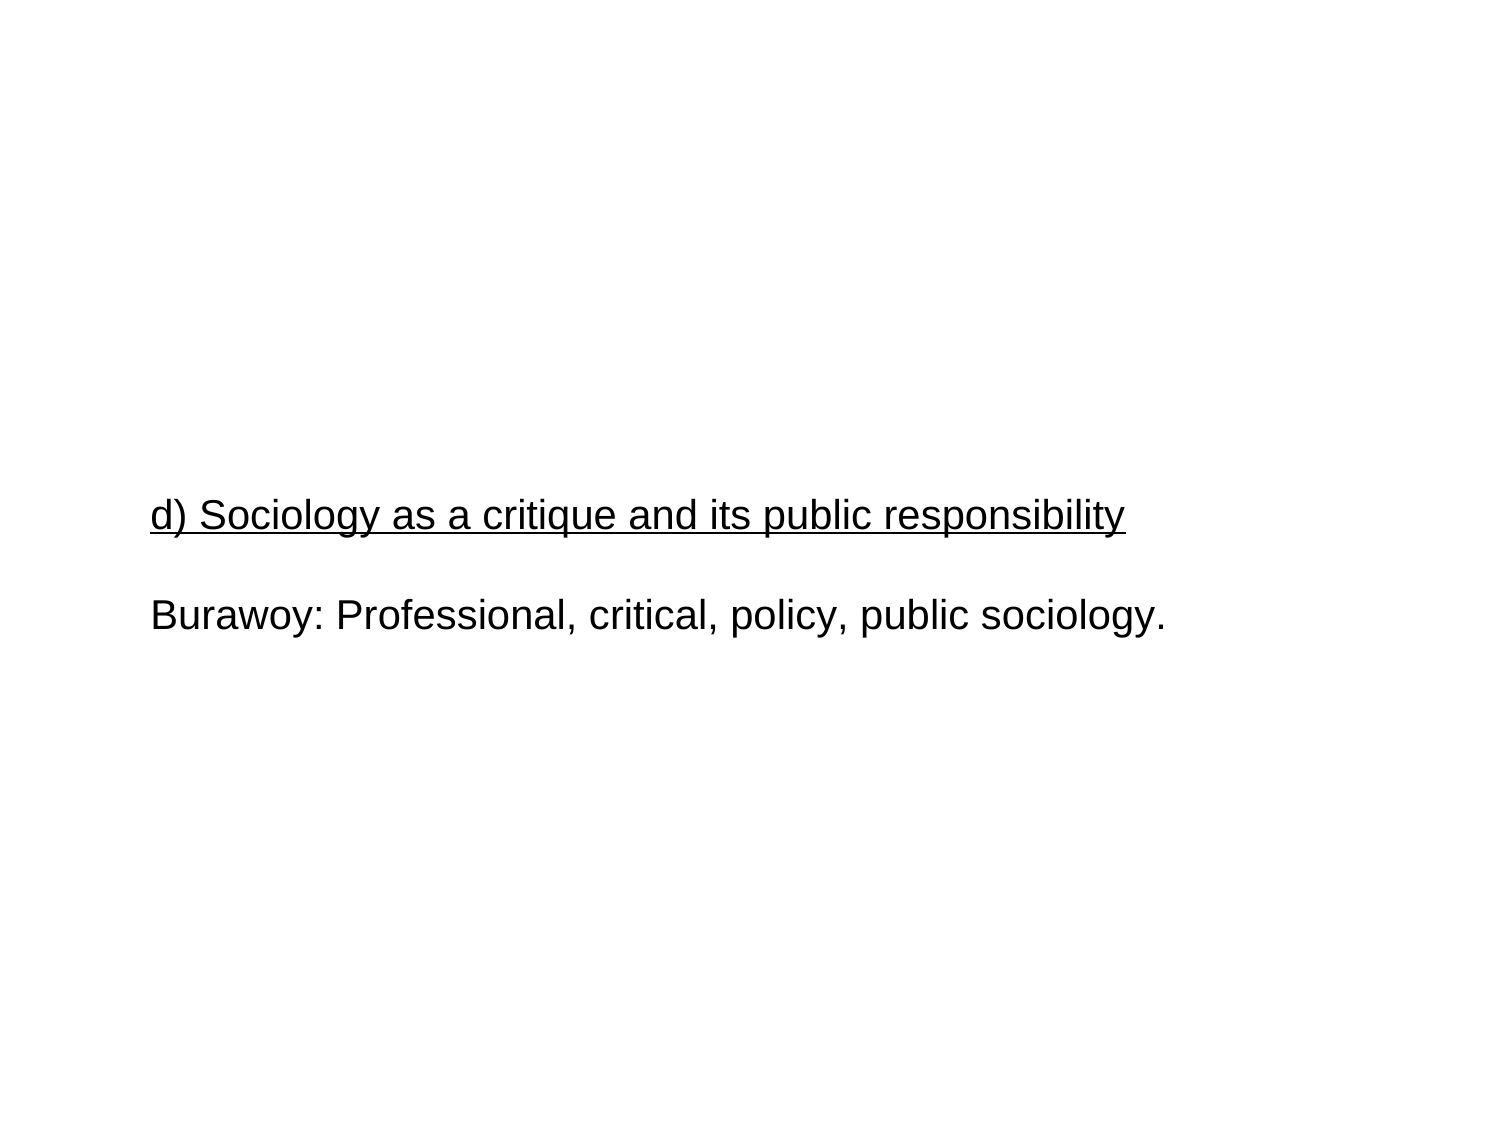

d) Sociology as a critique and its public responsibility
Burawoy: Professional, critical, policy, public sociology.